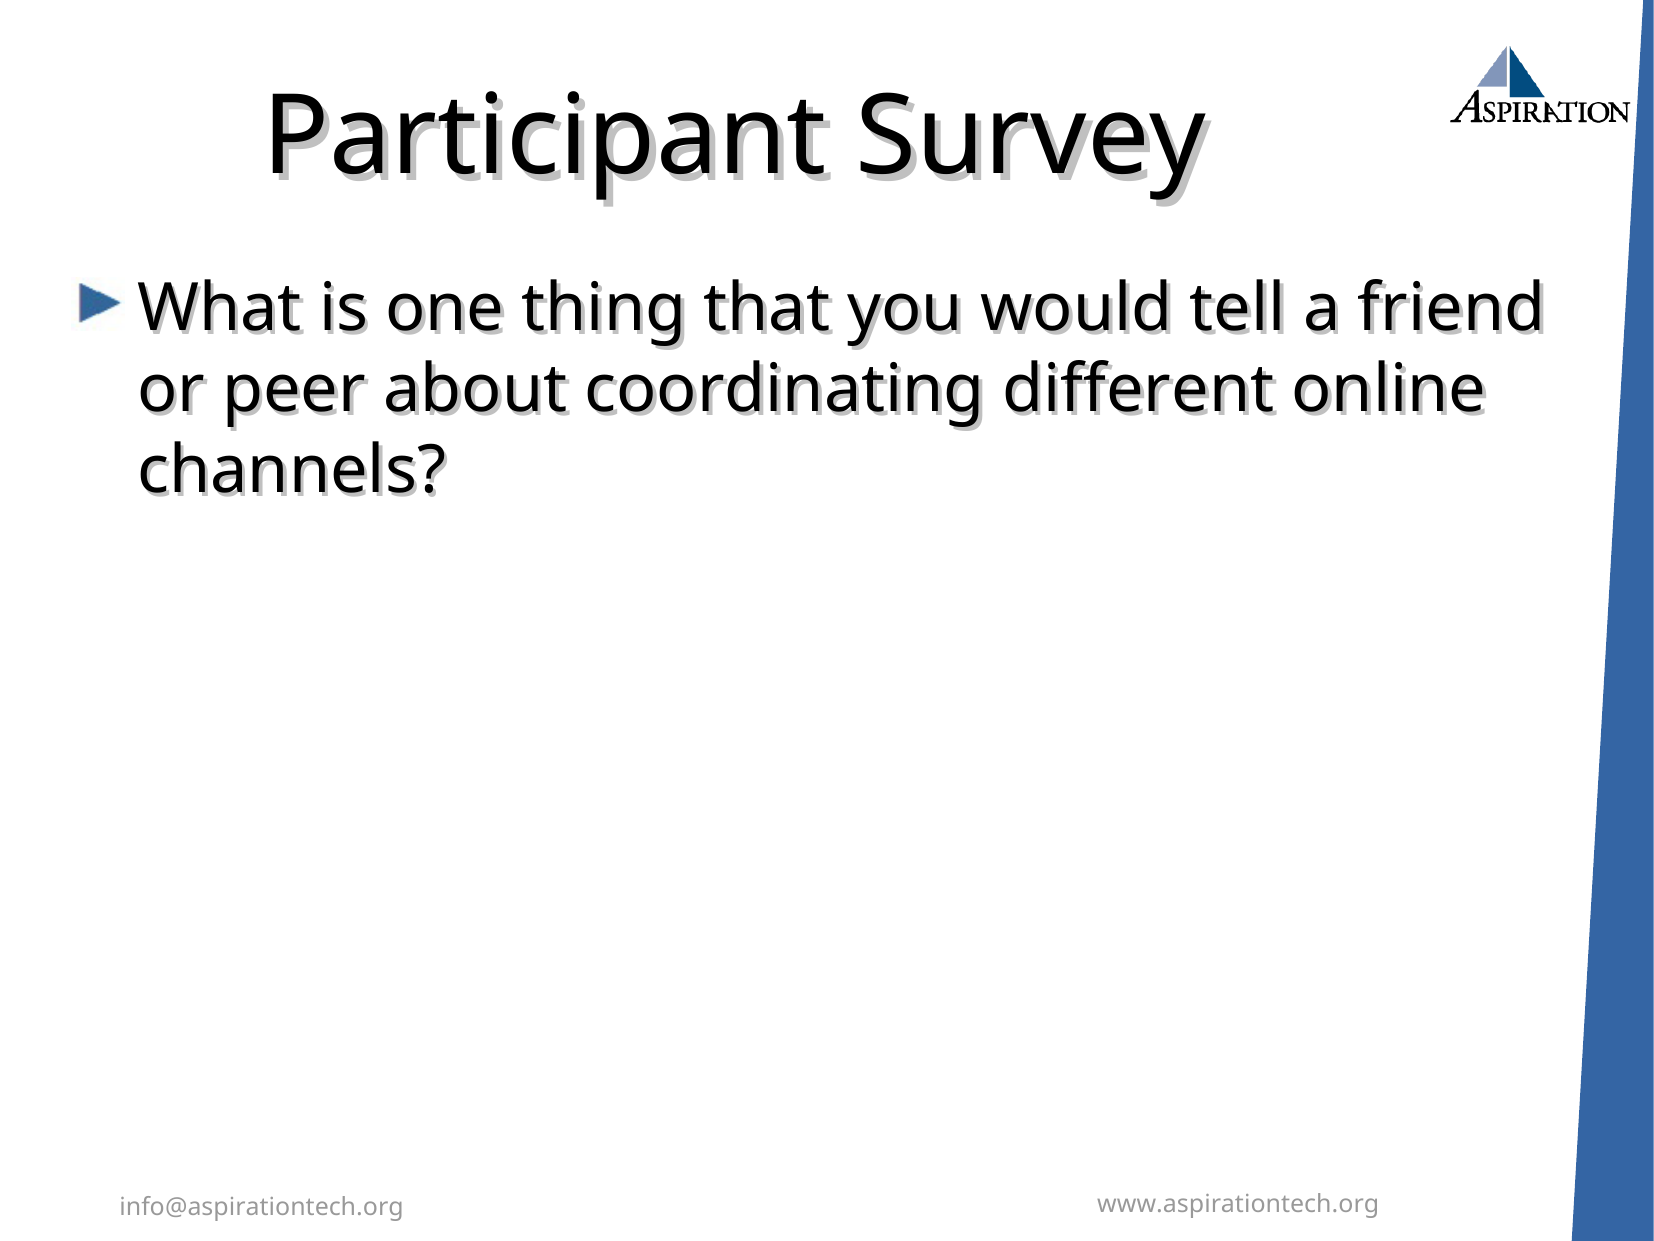

# Participant Survey
What is one thing that you would tell a friend or peer about coordinating different online channels?